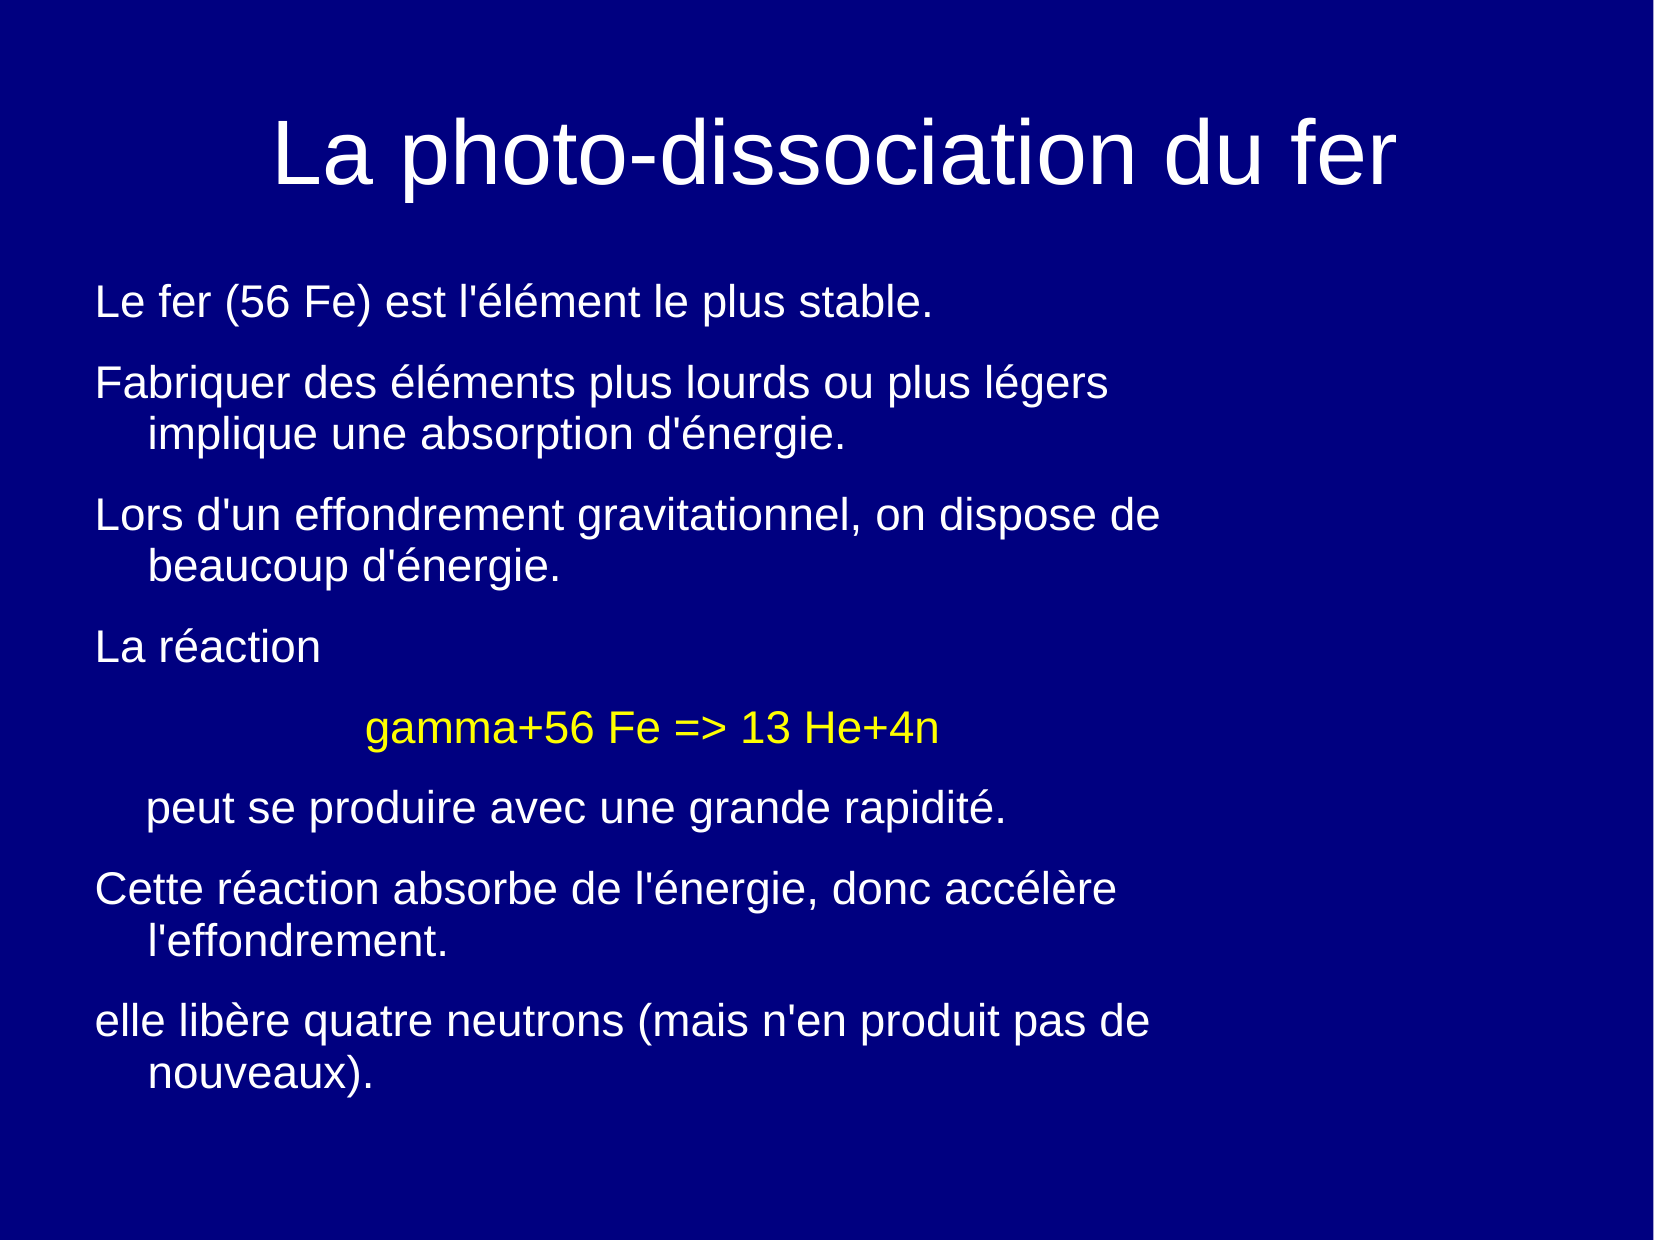

# La photo-dissociation du fer
Le fer (56 Fe) est l'élément le plus stable.
Fabriquer des éléments plus lourds ou plus légers implique une absorption d'énergie.
Lors d'un effondrement gravitationnel, on dispose de beaucoup d'énergie.
La réaction
gamma+56 Fe => 13 He+4n
 peut se produire avec une grande rapidité.
Cette réaction absorbe de l'énergie, donc accélère l'effondrement.
elle libère quatre neutrons (mais n'en produit pas de nouveaux).